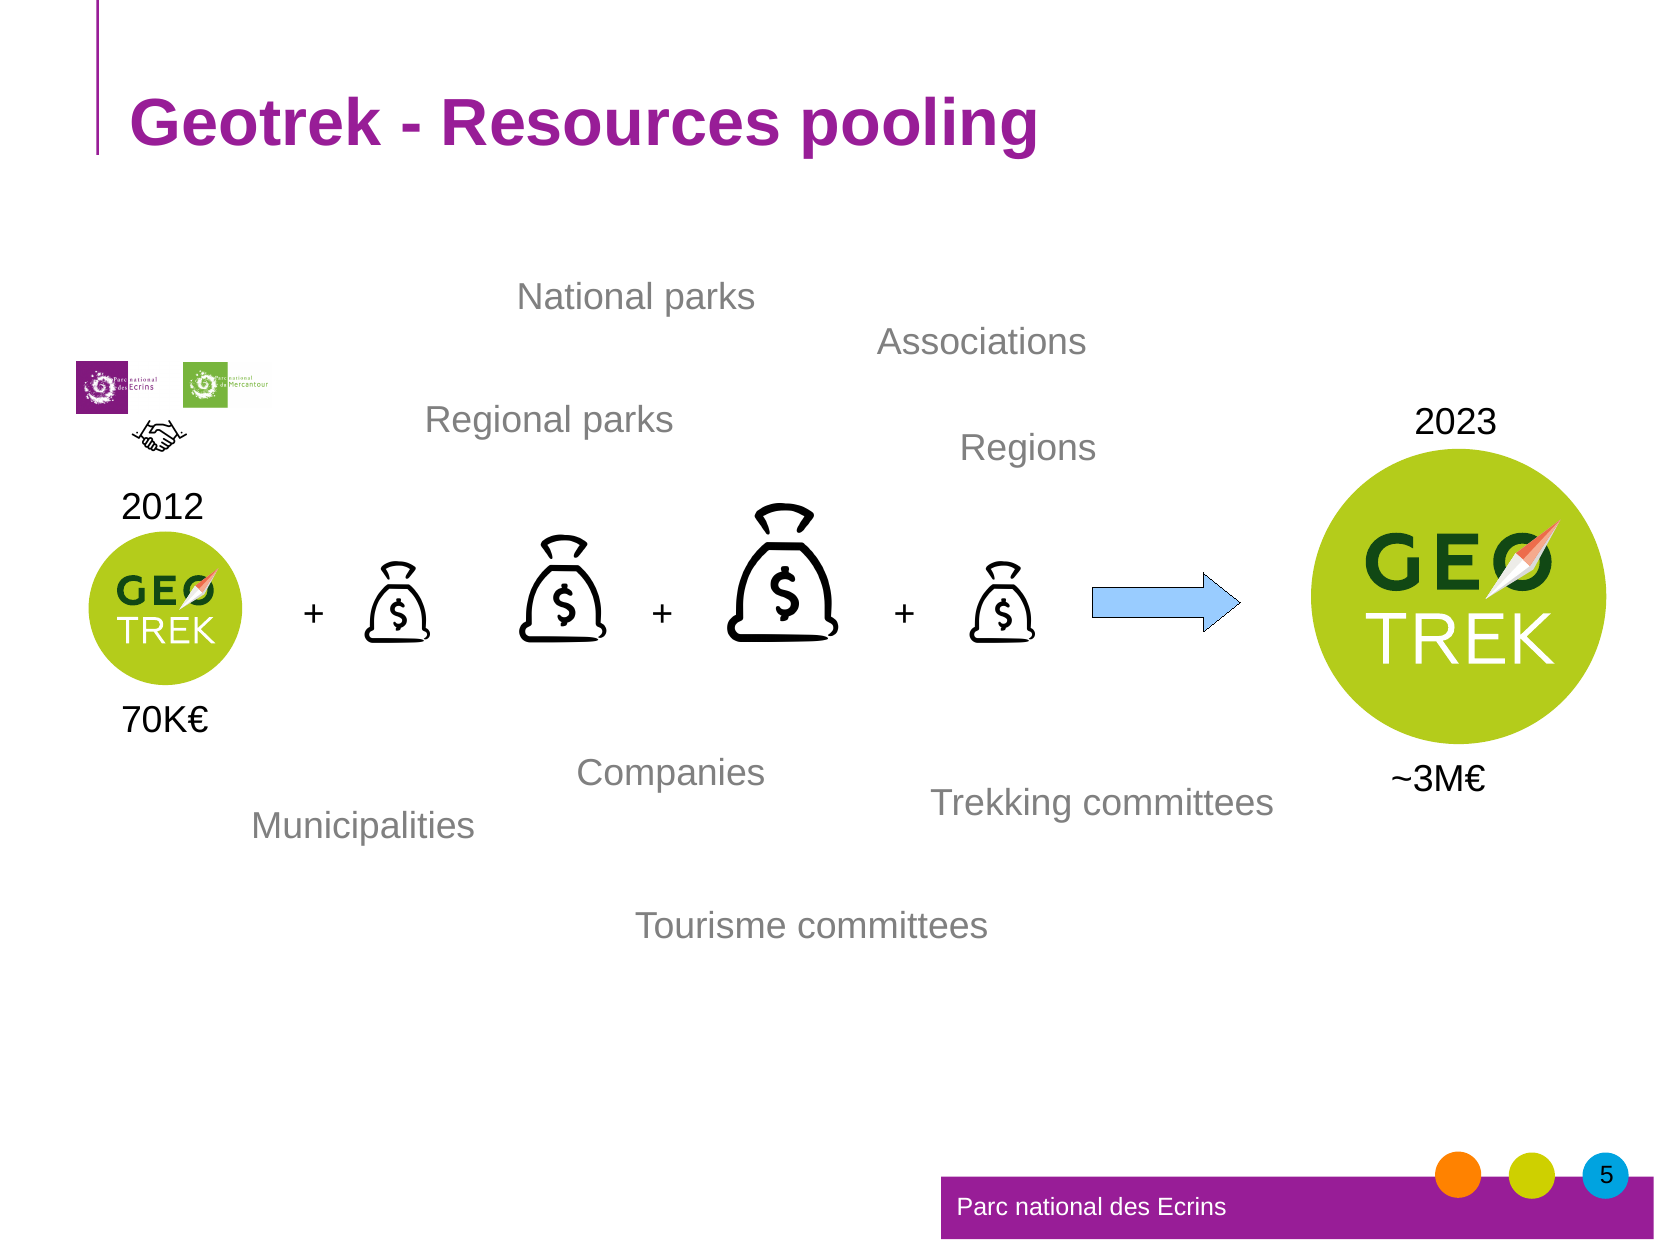

# Geotrek - Resources pooling
National parks
Associations
Regional parks
2023
Regions
2012
+
+
+
70K€
Companies
~3M€
Trekking committees
Municipalities
Tourisme committees